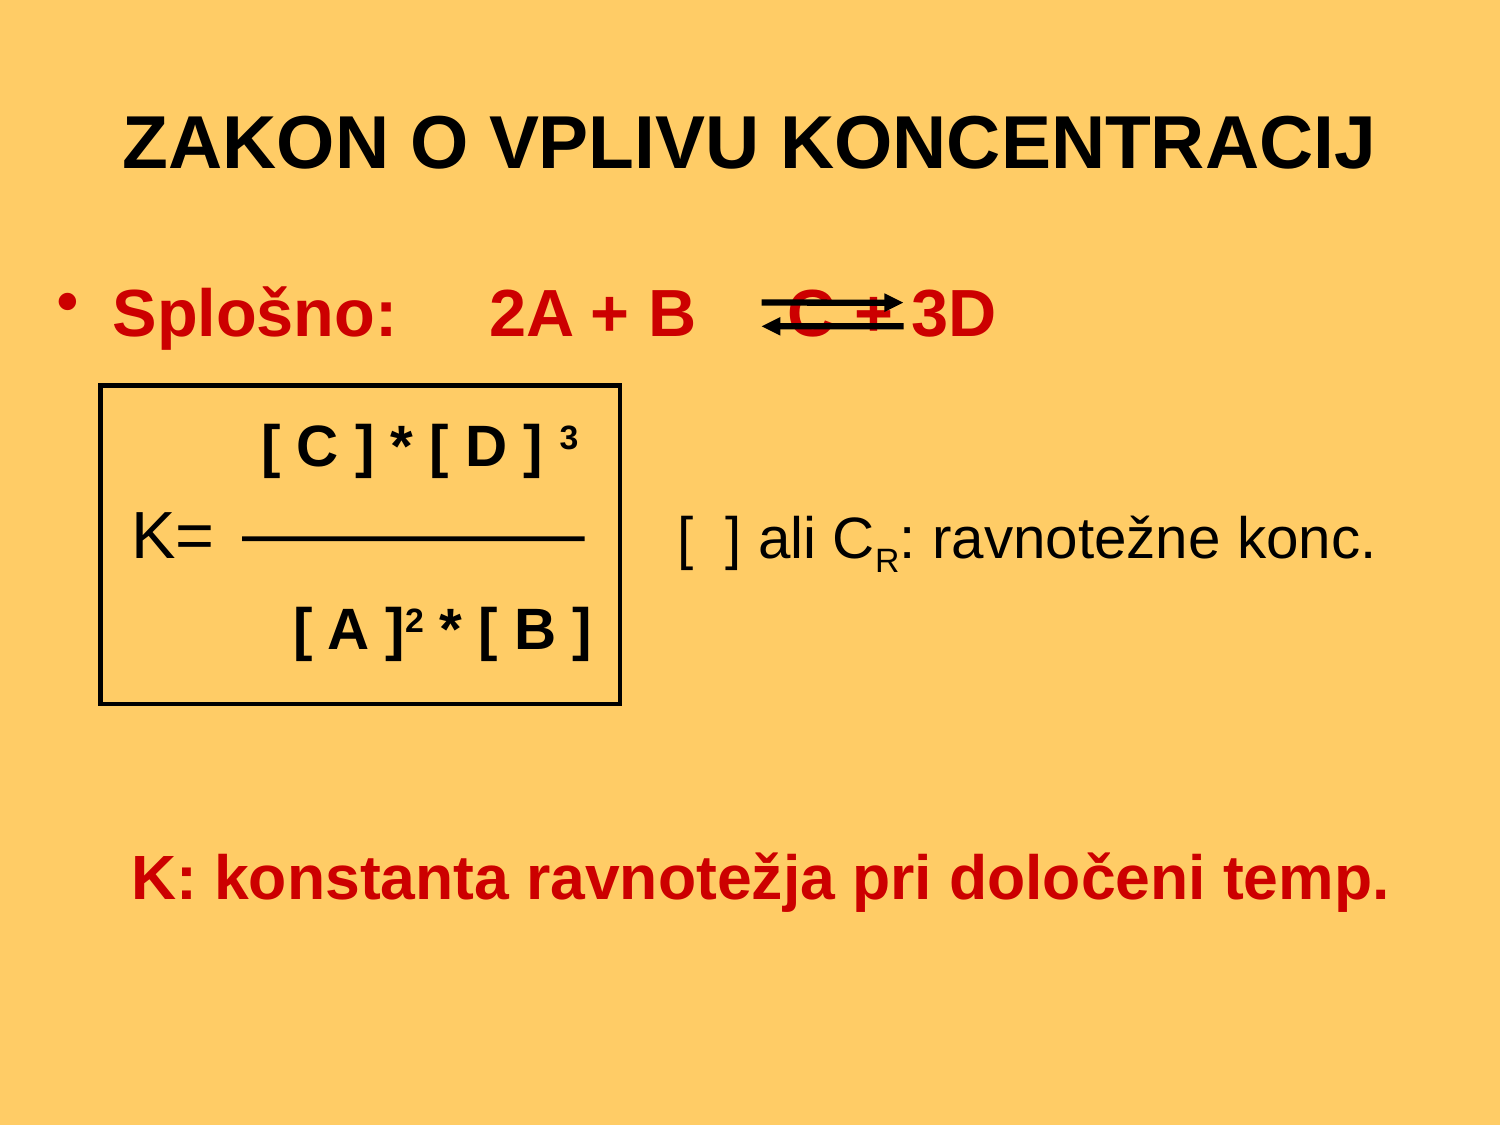

# ZAKON O VPLIVU KONCENTRACIJ
Splošno: 2A + B		C + 3D
 [ C ] * [ D ] 3
K= [ ] ali CR: ravnotežne konc.
 [ A ]2 * [ B ]
K: konstanta ravnotežja pri določeni temp.